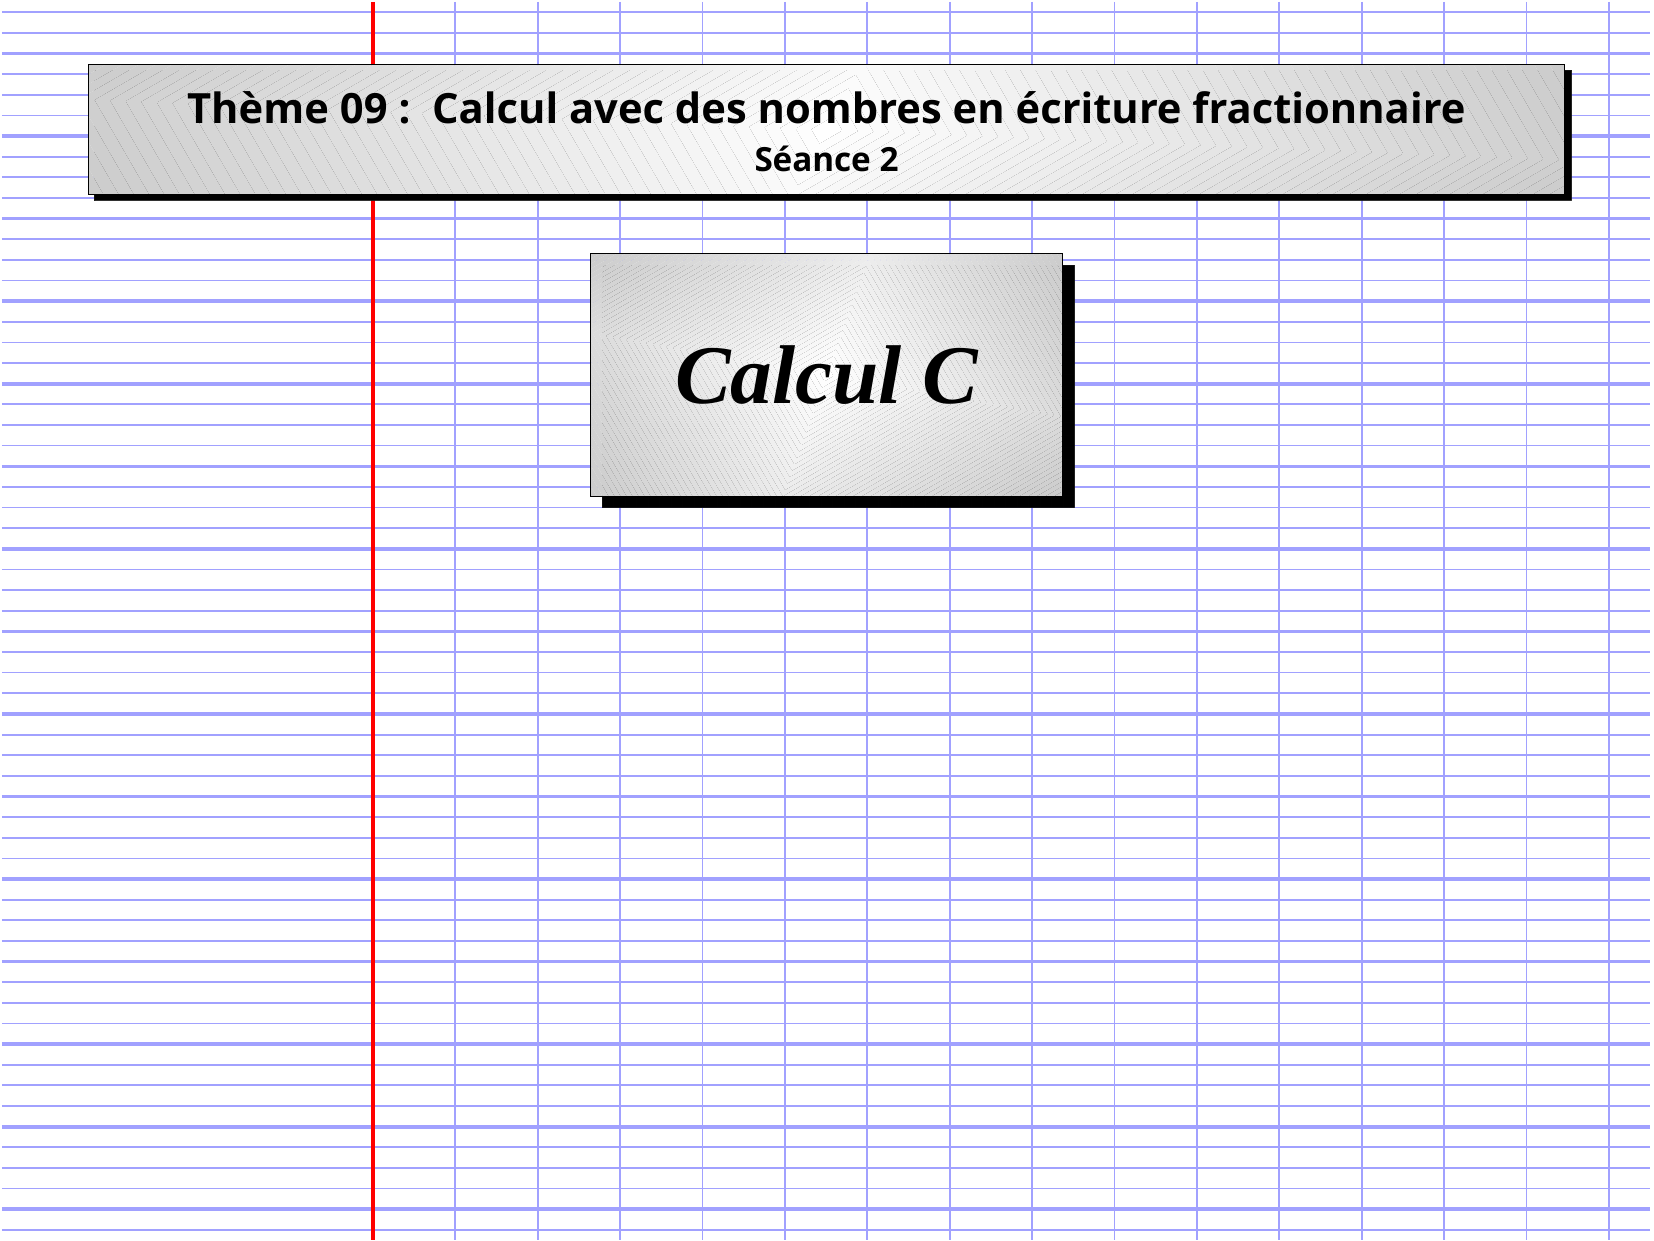

Thème 09 : Calcul avec des nombres en écriture fractionnaire
Séance 2
Calcul C